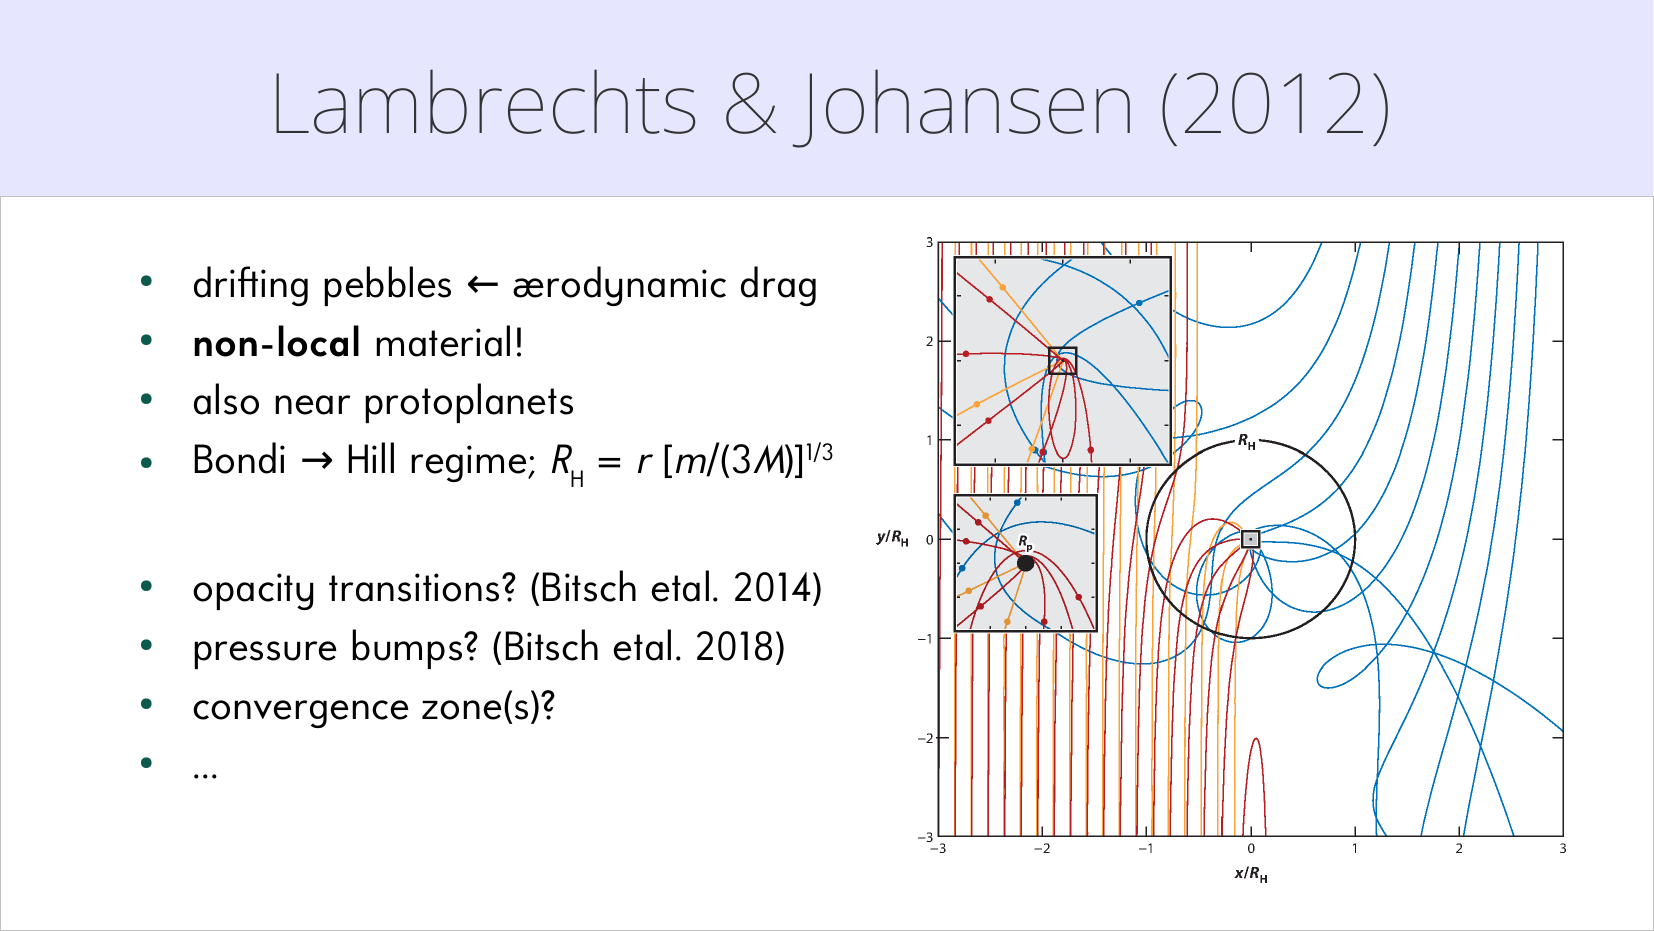

# Lambrechts & Johansen (2012)
drifting pebbles ← aerodynamic drag
non-local material!
also near protoplanets
Bondi → Hill regime; RH = r [m/(3M)]1/3
opacity transitions? (Bitsch etal. 2014)
pressure bumps? (Bitsch etal. 2018)
convergence zone(s)?
...